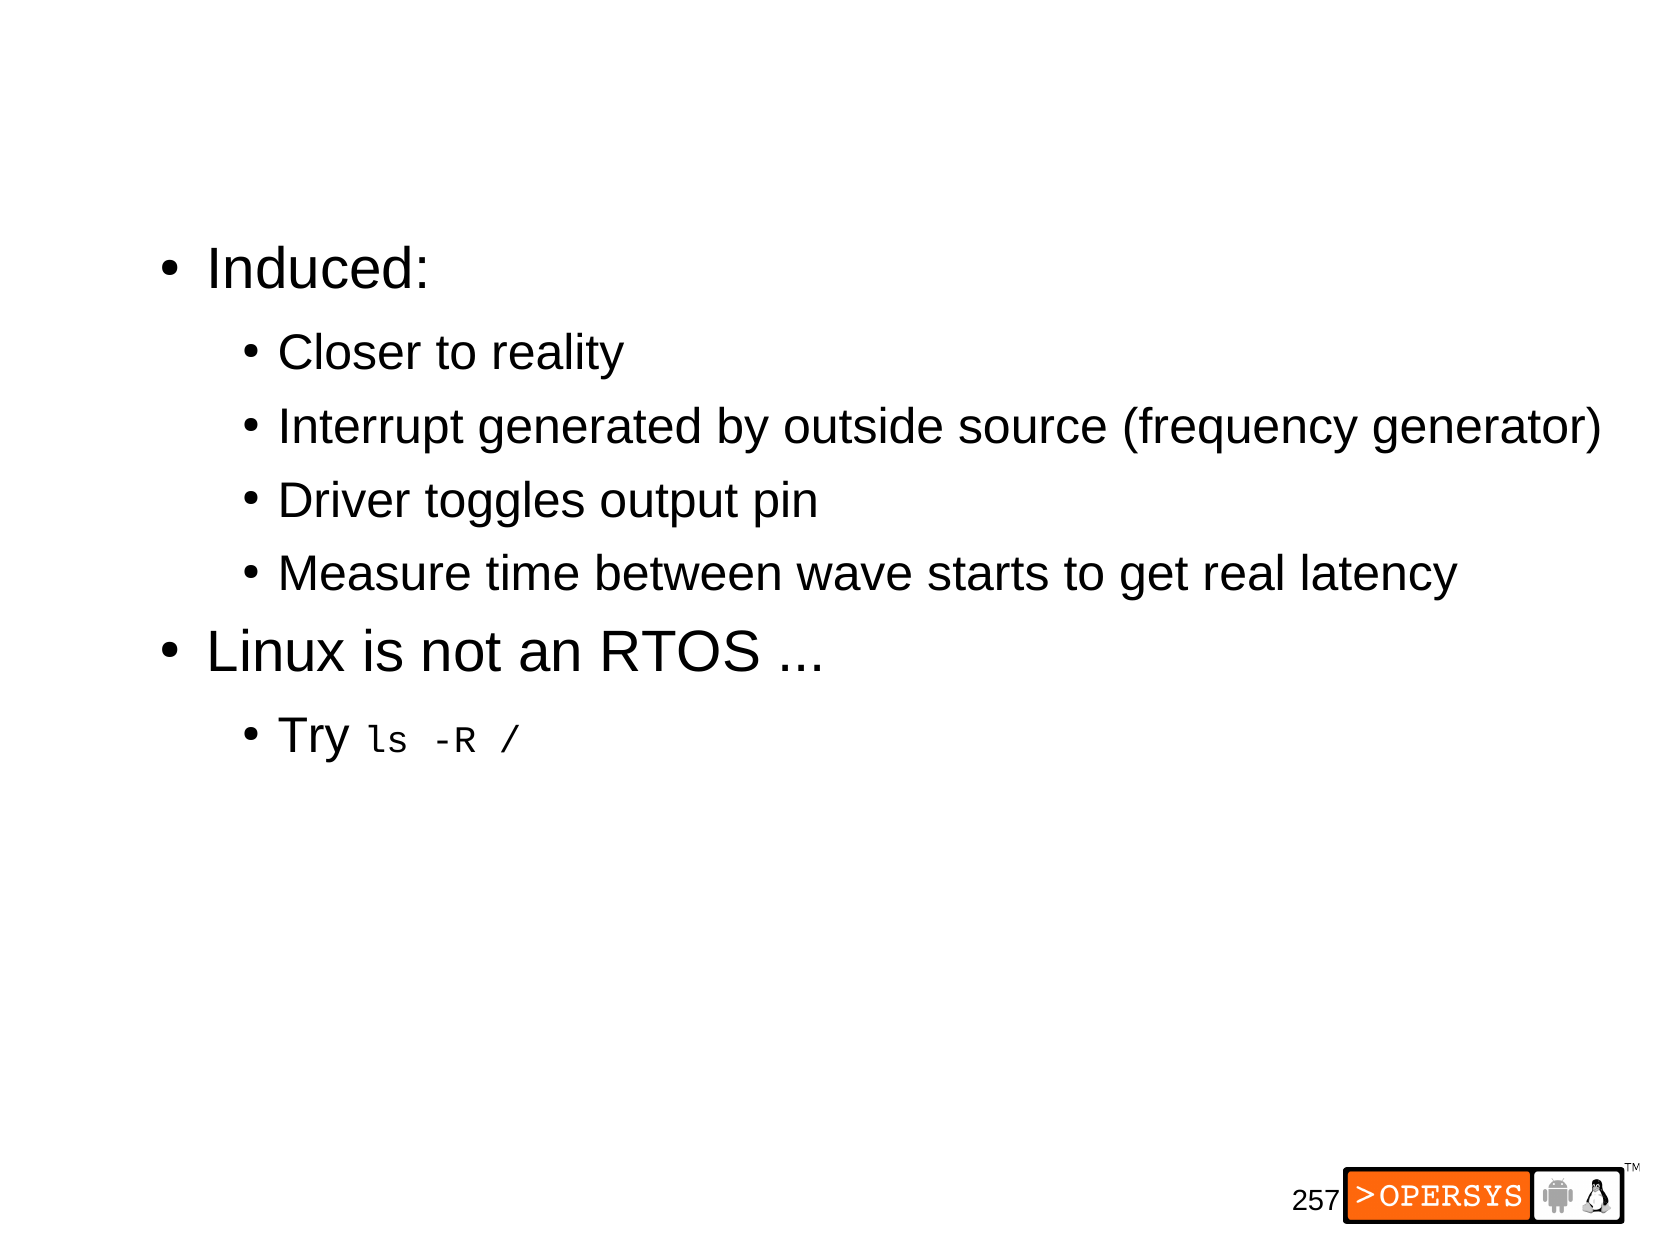

# Induced:
Closer to reality
Interrupt generated by outside source (frequency generator)
Driver toggles output pin
Measure time between wave starts to get real latency
Linux is not an RTOS ...
Try ls -R /